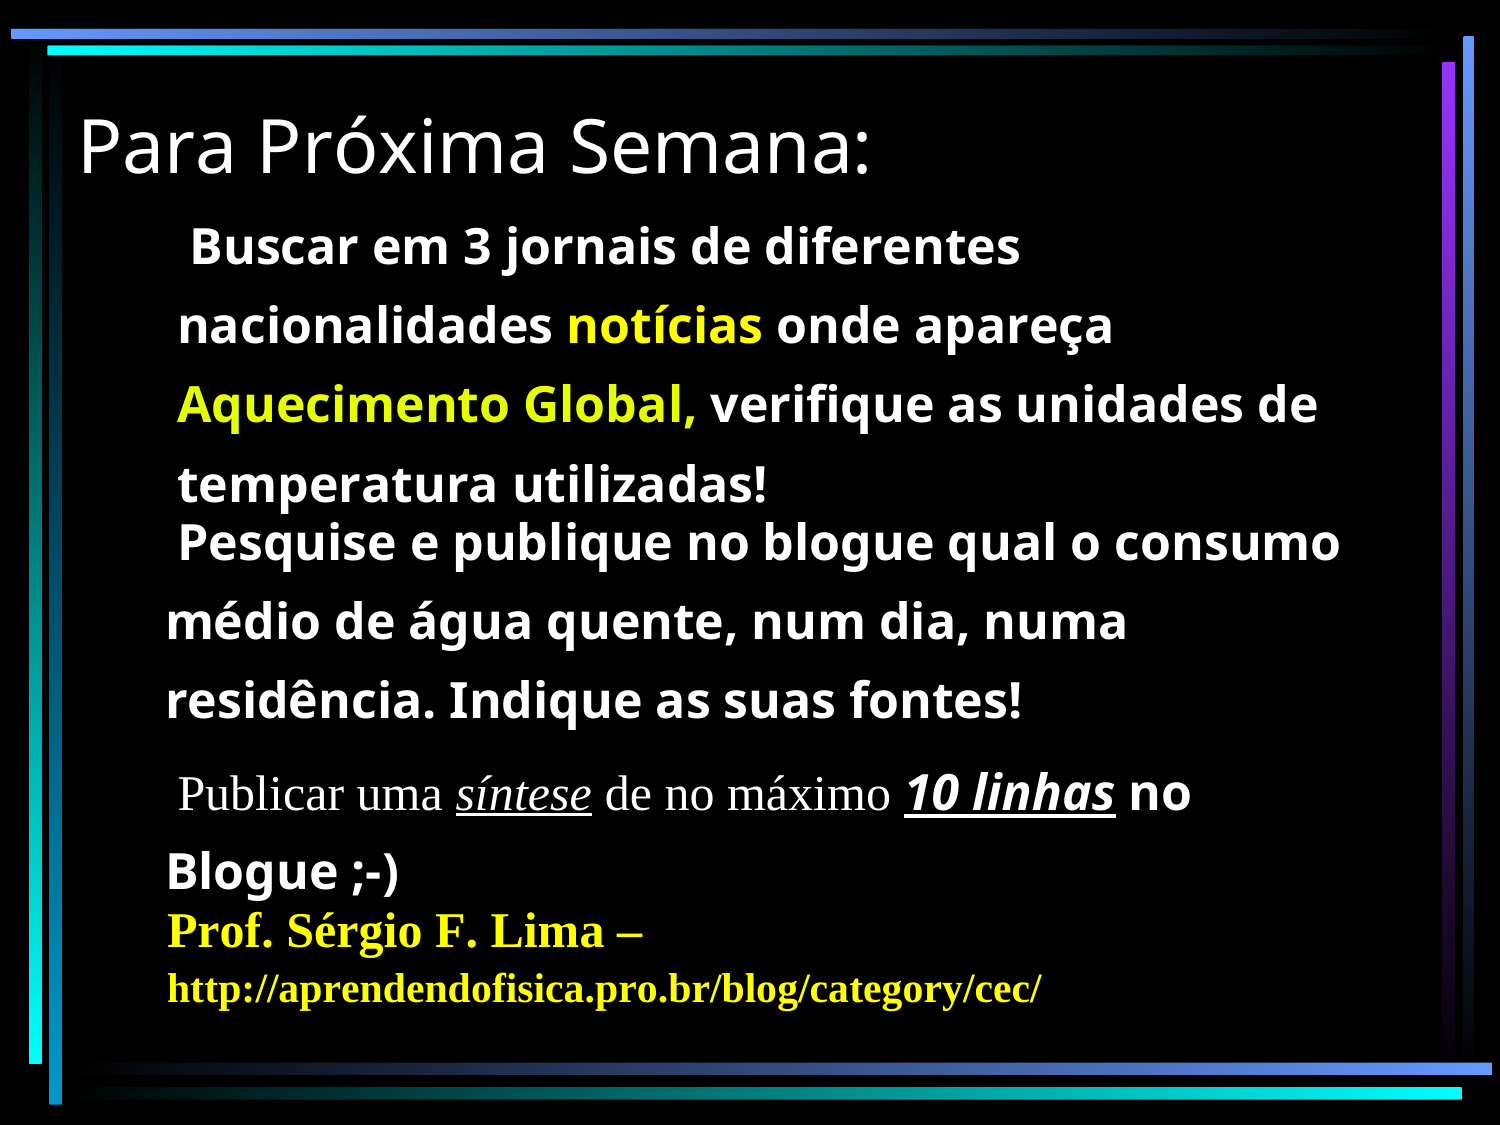

# Para Próxima Semana:
 Buscar em 3 jornais de diferentes nacionalidades notícias onde apareça Aquecimento Global, verifique as unidades de temperatura utilizadas!
 Pesquise e publique no blogue qual o consumo médio de água quente, num dia, numa residência. Indique as suas fontes!
 Publicar uma síntese de no máximo 10 linhas no Blogue ;-)‏
Prof. Sérgio F. Lima – http://aprendendofisica.pro.br/blog/category/cec/